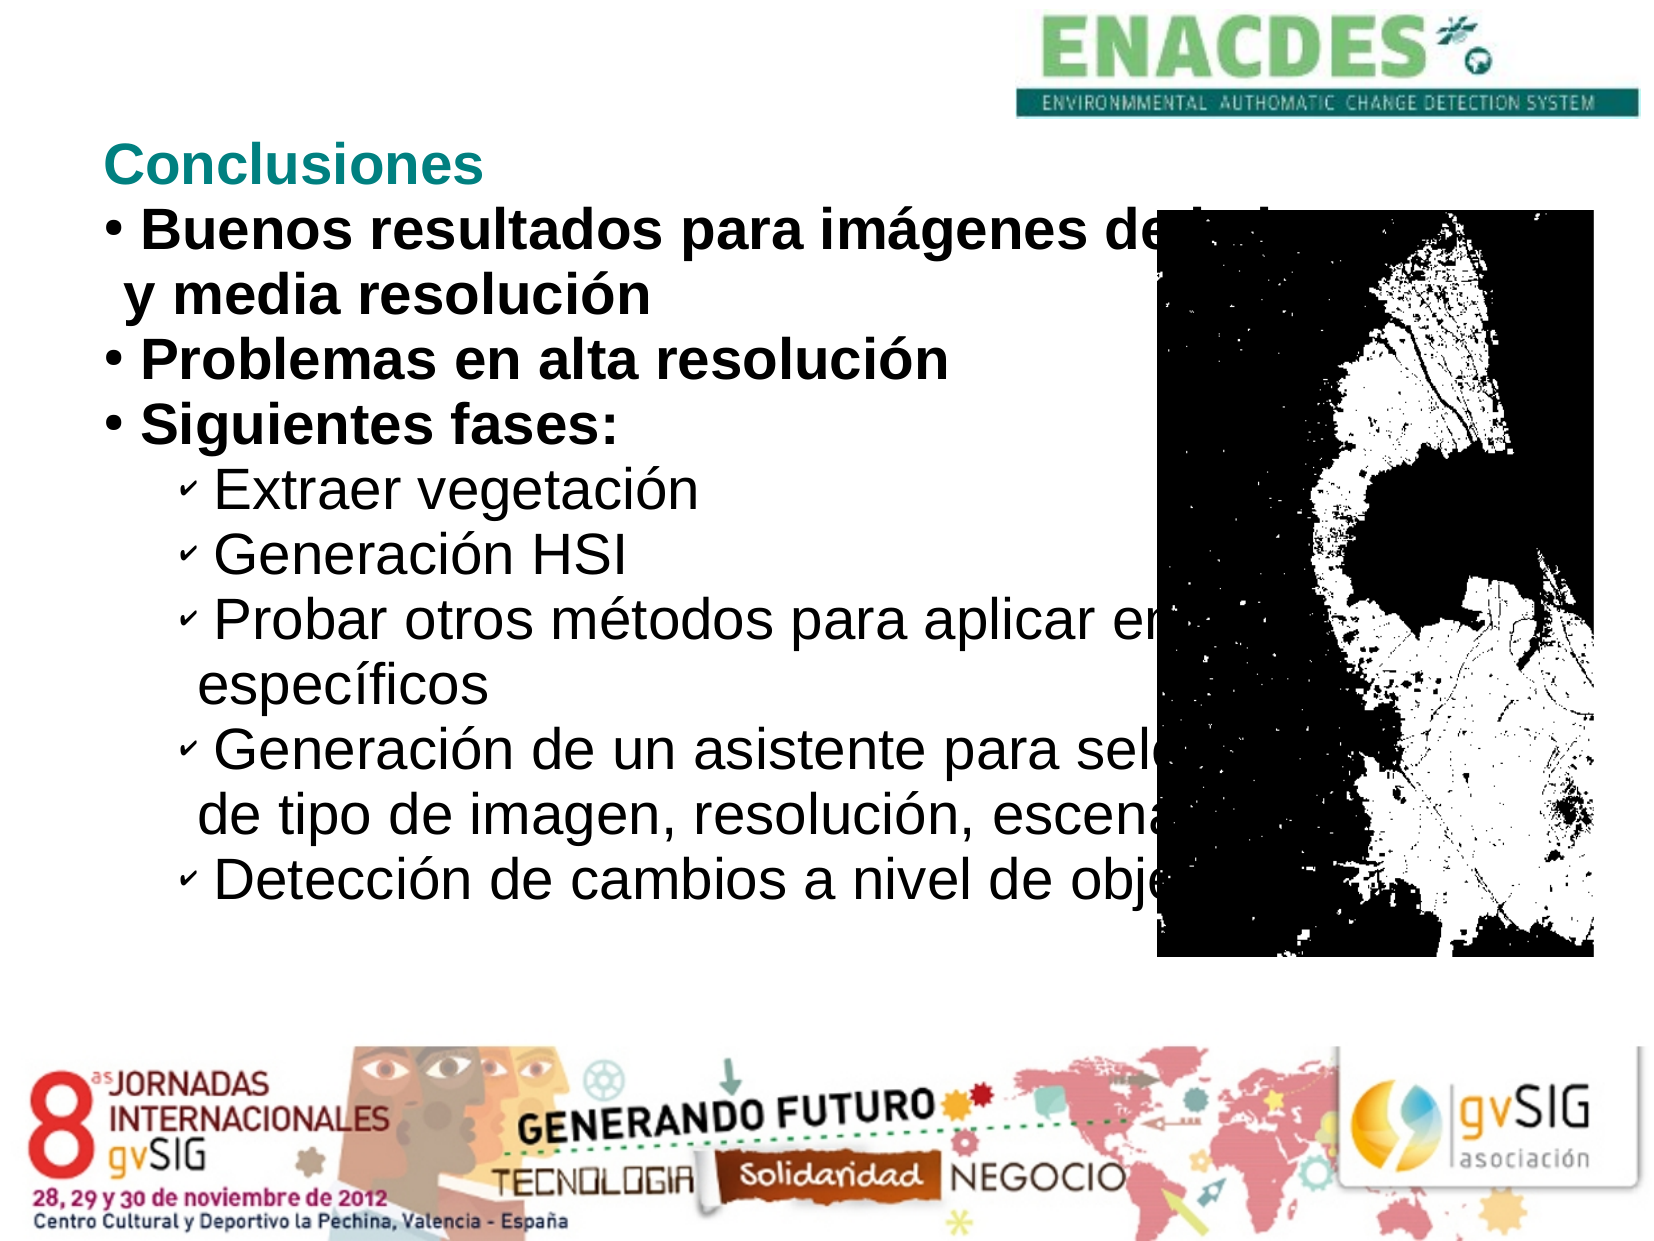

Conclusiones
 Buenos resultados para imágenes de baja
y media resolución
 Problemas en alta resolución
 Siguientes fases:
 Extraer vegetación
 Generación HSI
 Probar otros métodos para aplicar en casos
específicos
 Generación de un asistente para selección
de tipo de imagen, resolución, escenario,...
 Detección de cambios a nivel de objeto